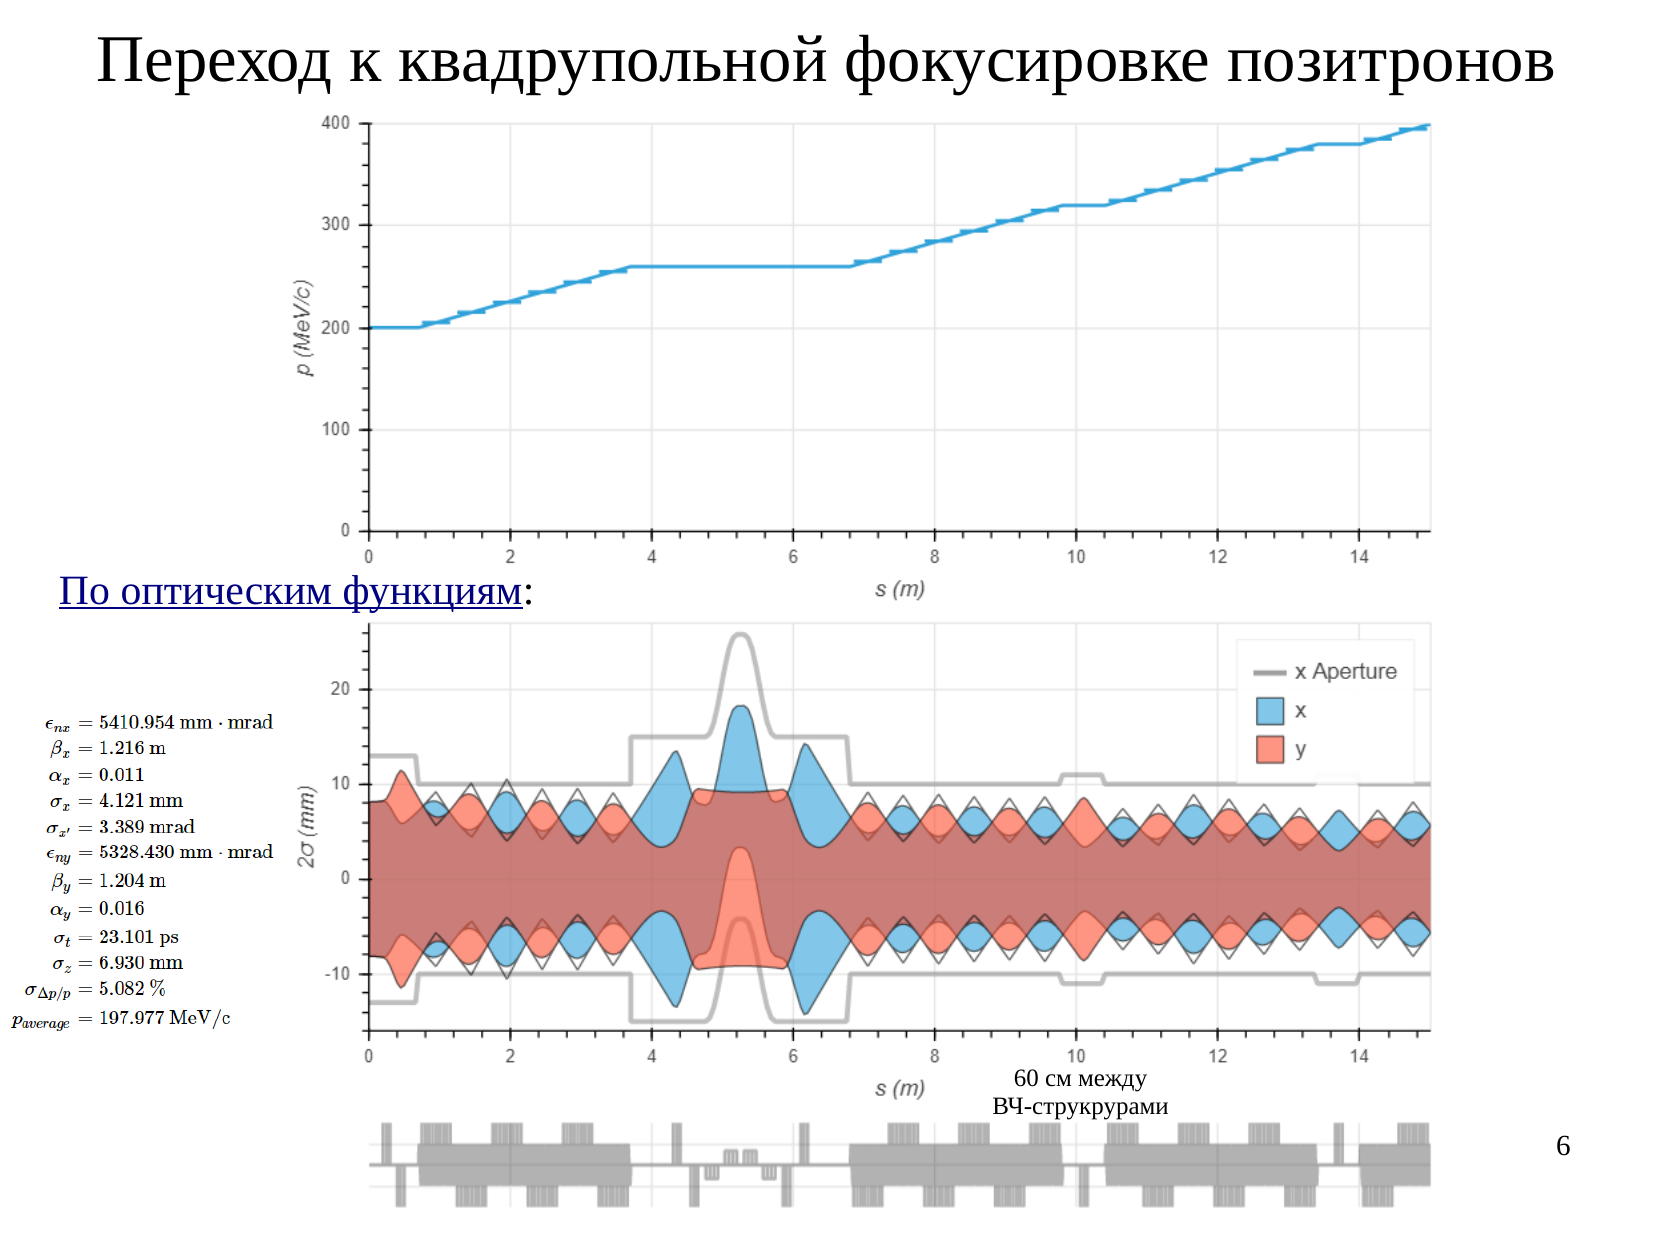

# Переход к квадрупольной фокусировке позитронов
По оптическим функциям:
60 см между
ВЧ-струкрурами
6